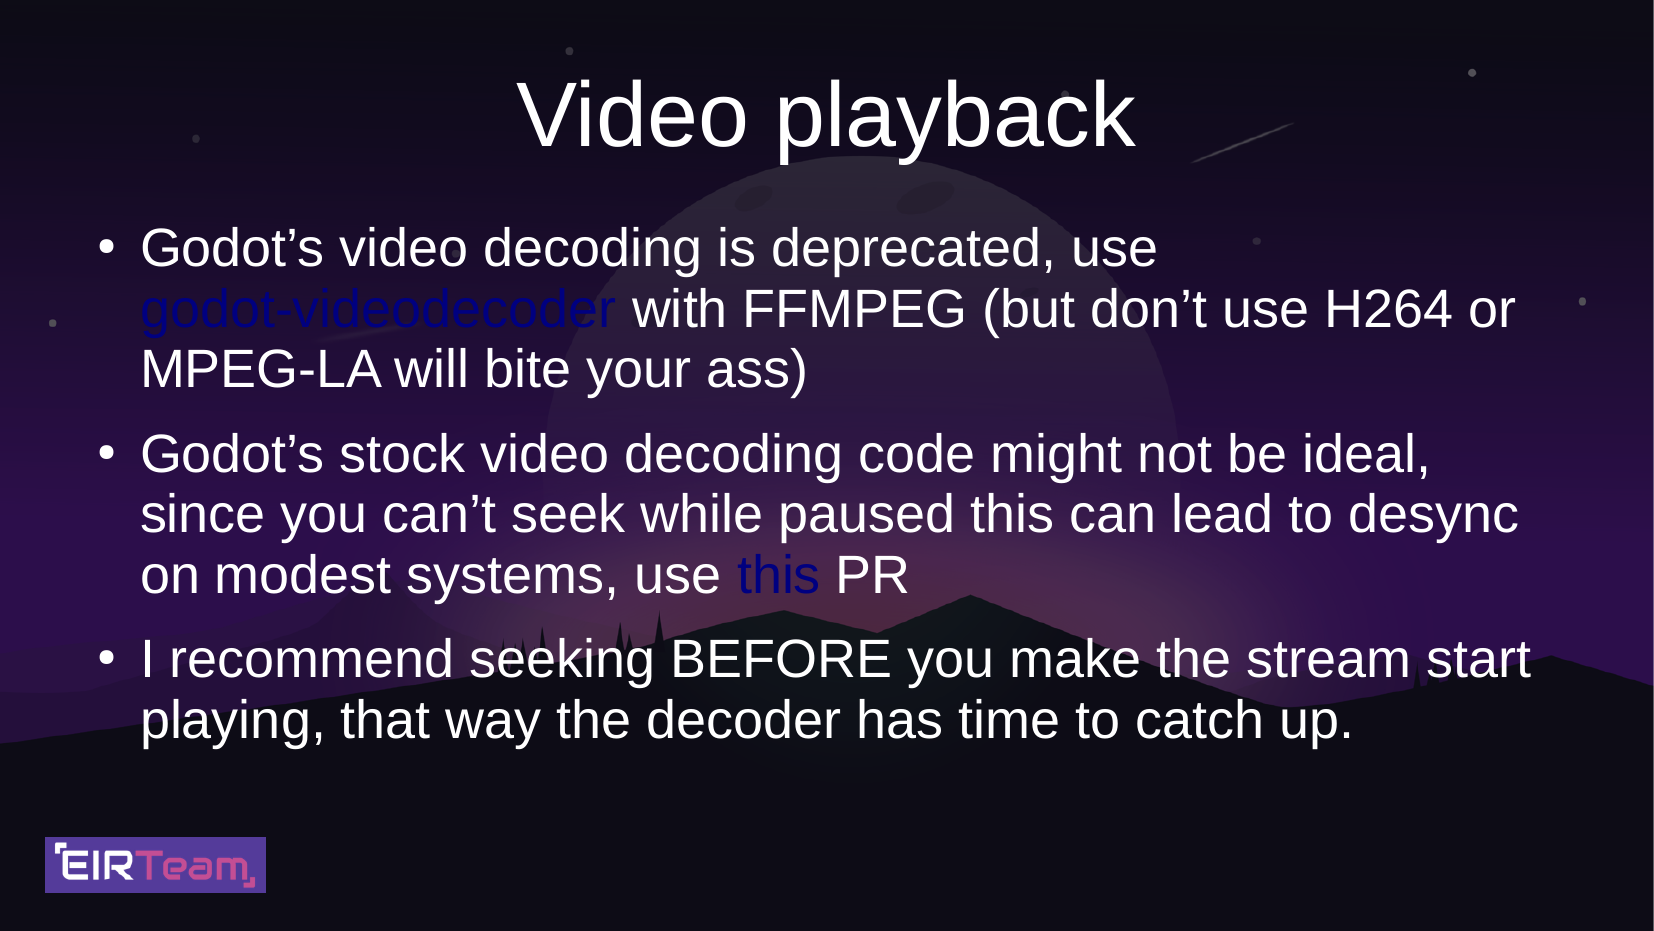

# Video playback
Godot’s video decoding is deprecated, use godot-videodecoder with FFMPEG (but don’t use H264 or MPEG-LA will bite your ass)
Godot’s stock video decoding code might not be ideal, since you can’t seek while paused this can lead to desync on modest systems, use this PR
I recommend seeking BEFORE you make the stream start playing, that way the decoder has time to catch up.